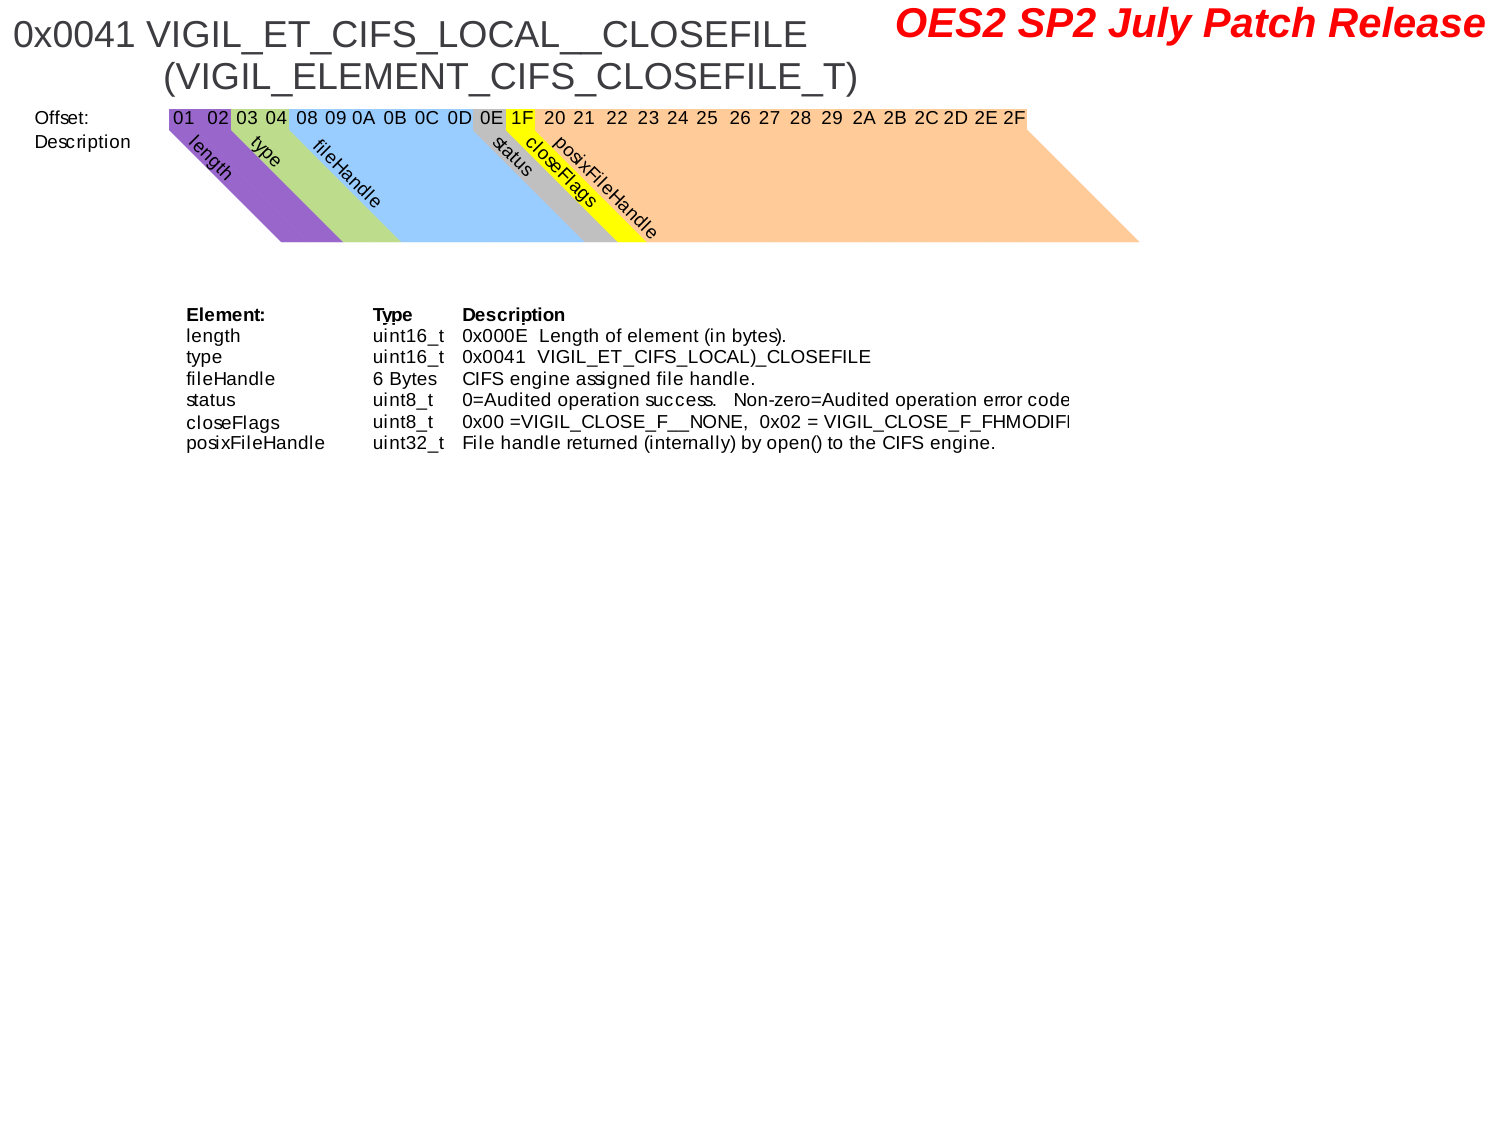

OES2 SP2 July Patch Release
0x0041 VIGIL_ET_CIFS_LOCAL__CLOSEFILE
	(VIGIL_ELEMENT_CIFS_CLOSEFILE_T)